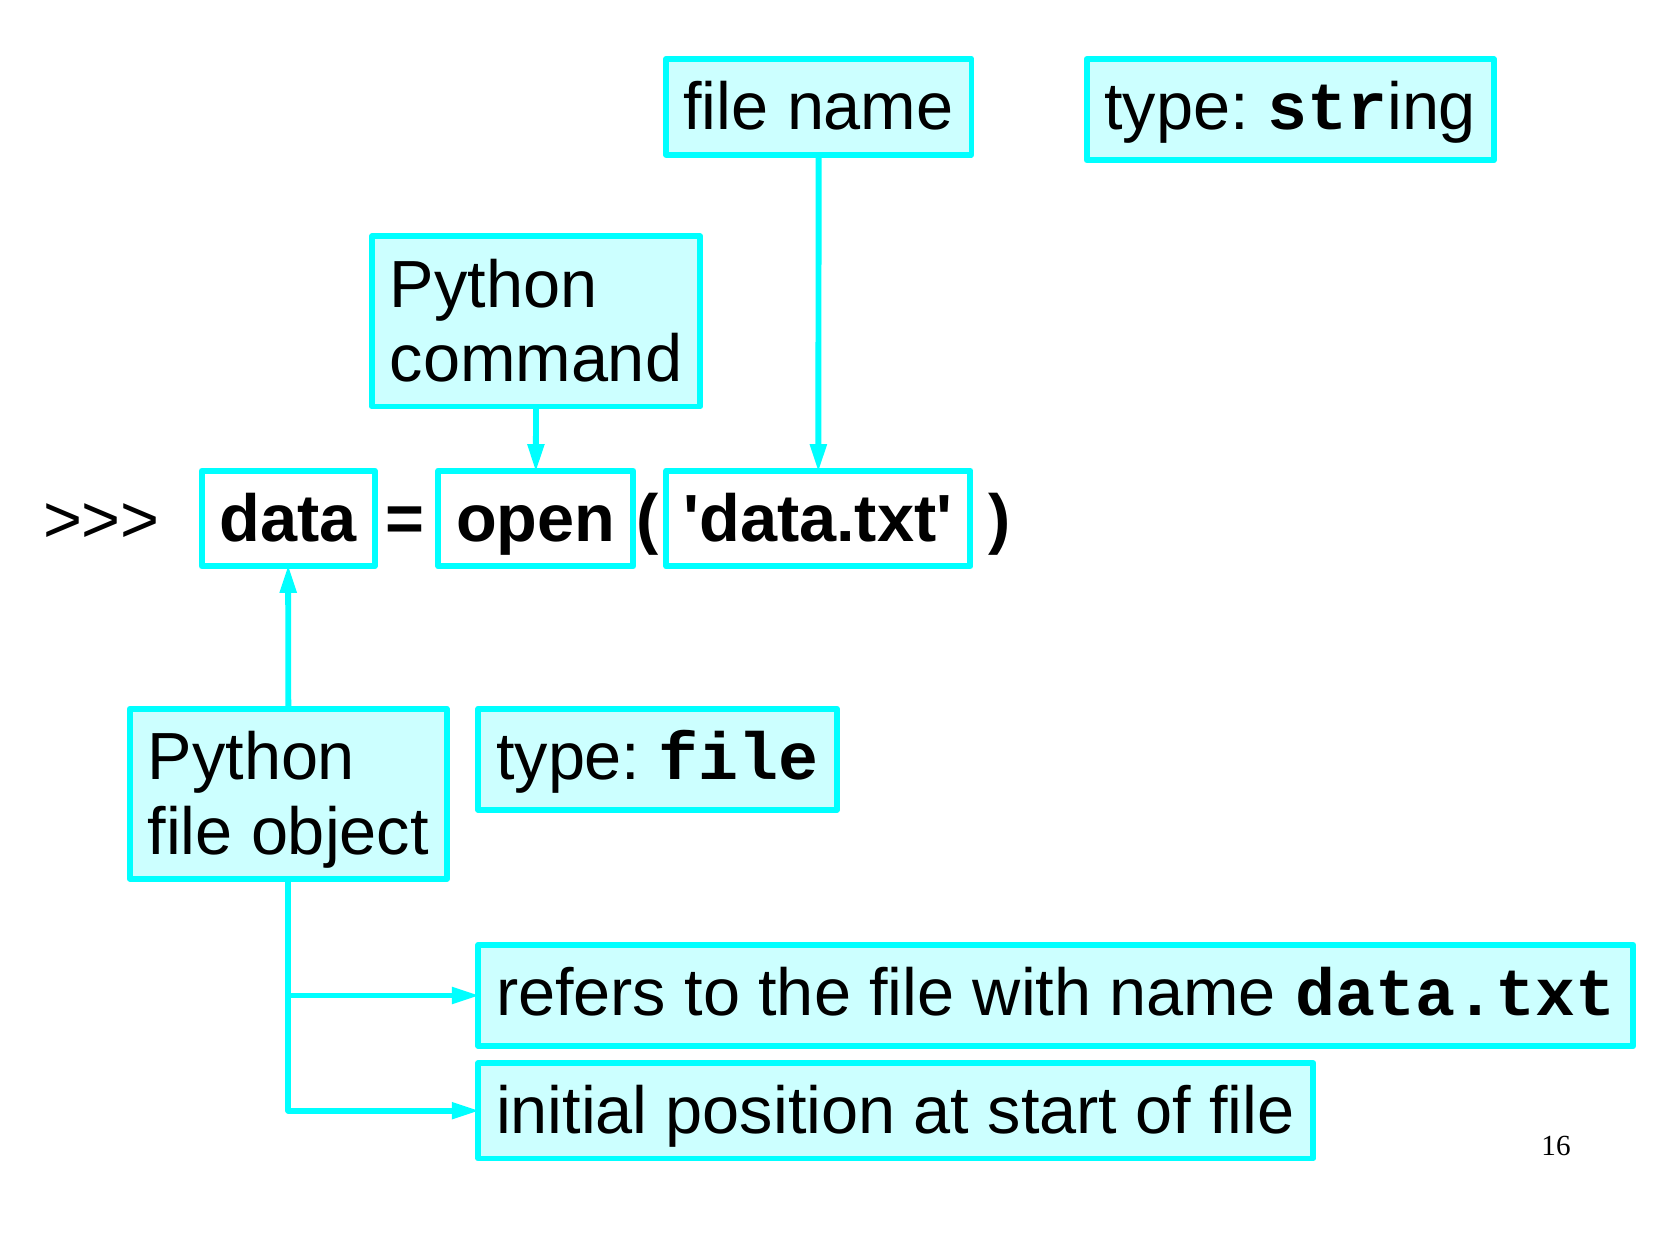

file name
type: string
Python
command
data
=
open
(
'data.txt'
)
>>>
Python
file object
type: file
refers to the file with name data.txt
initial position at start of file
16